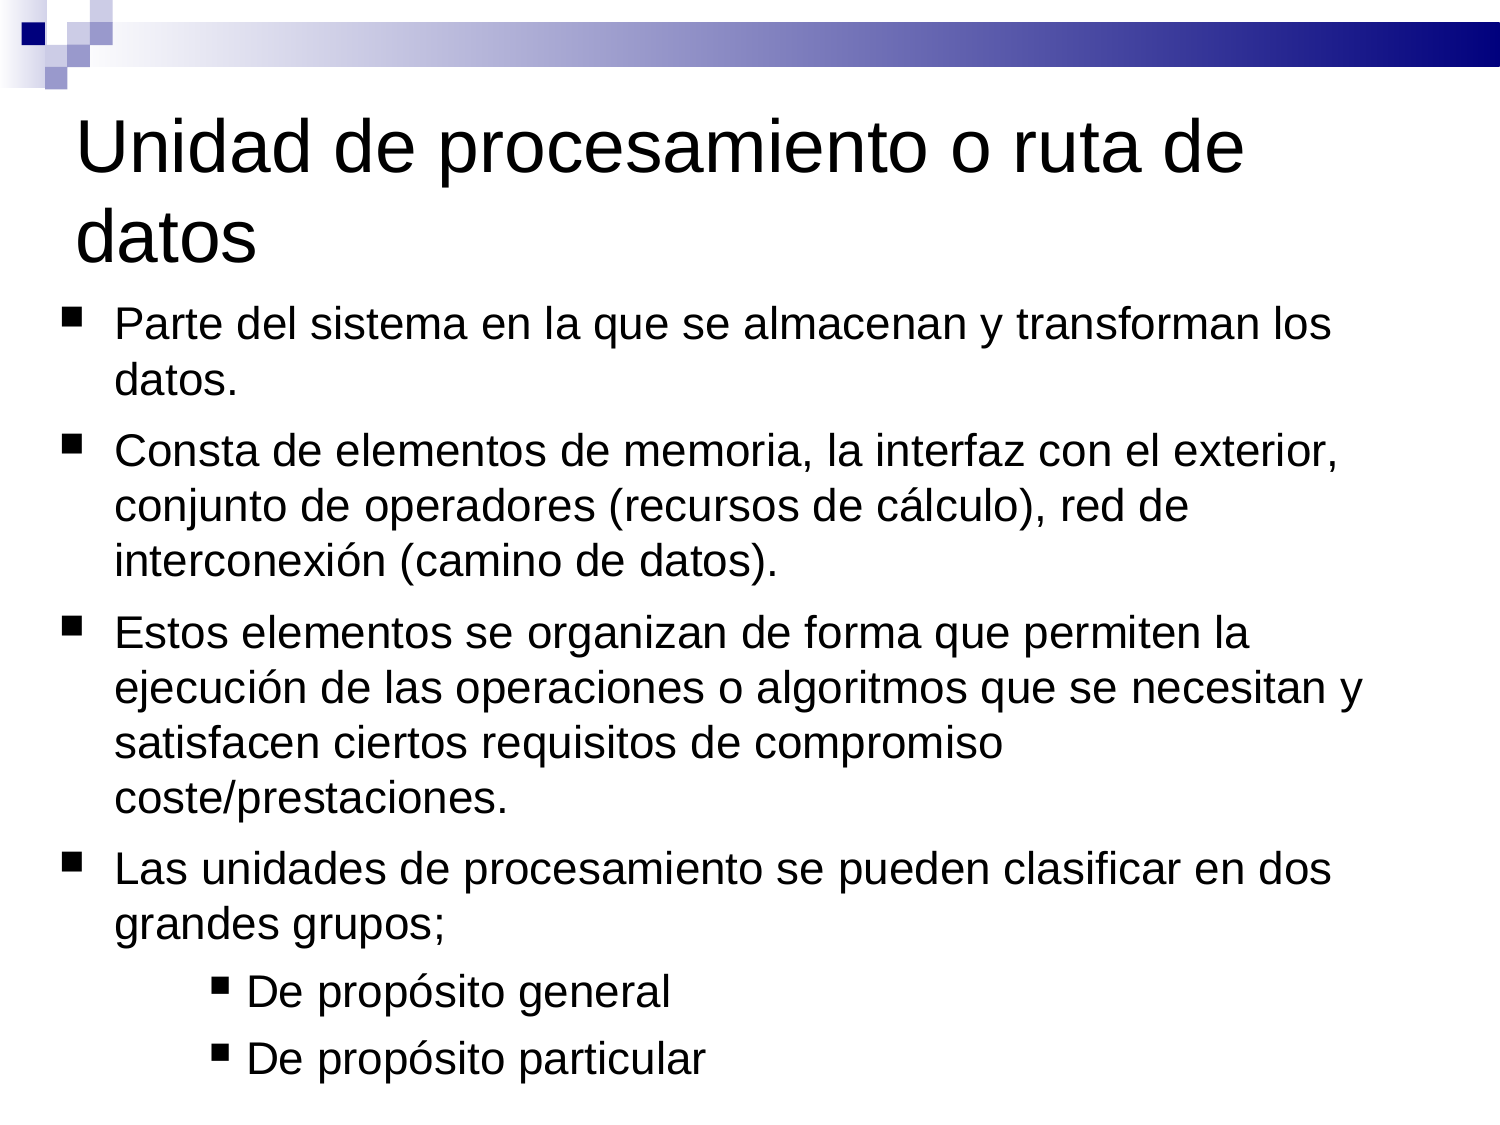

# Unidad de procesamiento o ruta de datos
Parte del sistema en la que se almacenan y transforman los datos.
Consta de elementos de memoria, la interfaz con el exterior, conjunto de operadores (recursos de cálculo), red de interconexión (camino de datos).
Estos elementos se organizan de forma que permiten la ejecución de las operaciones o algoritmos que se necesitan y satisfacen ciertos requisitos de compromiso coste/prestaciones.
Las unidades de procesamiento se pueden clasificar en dos grandes grupos;
De propósito general
De propósito particular